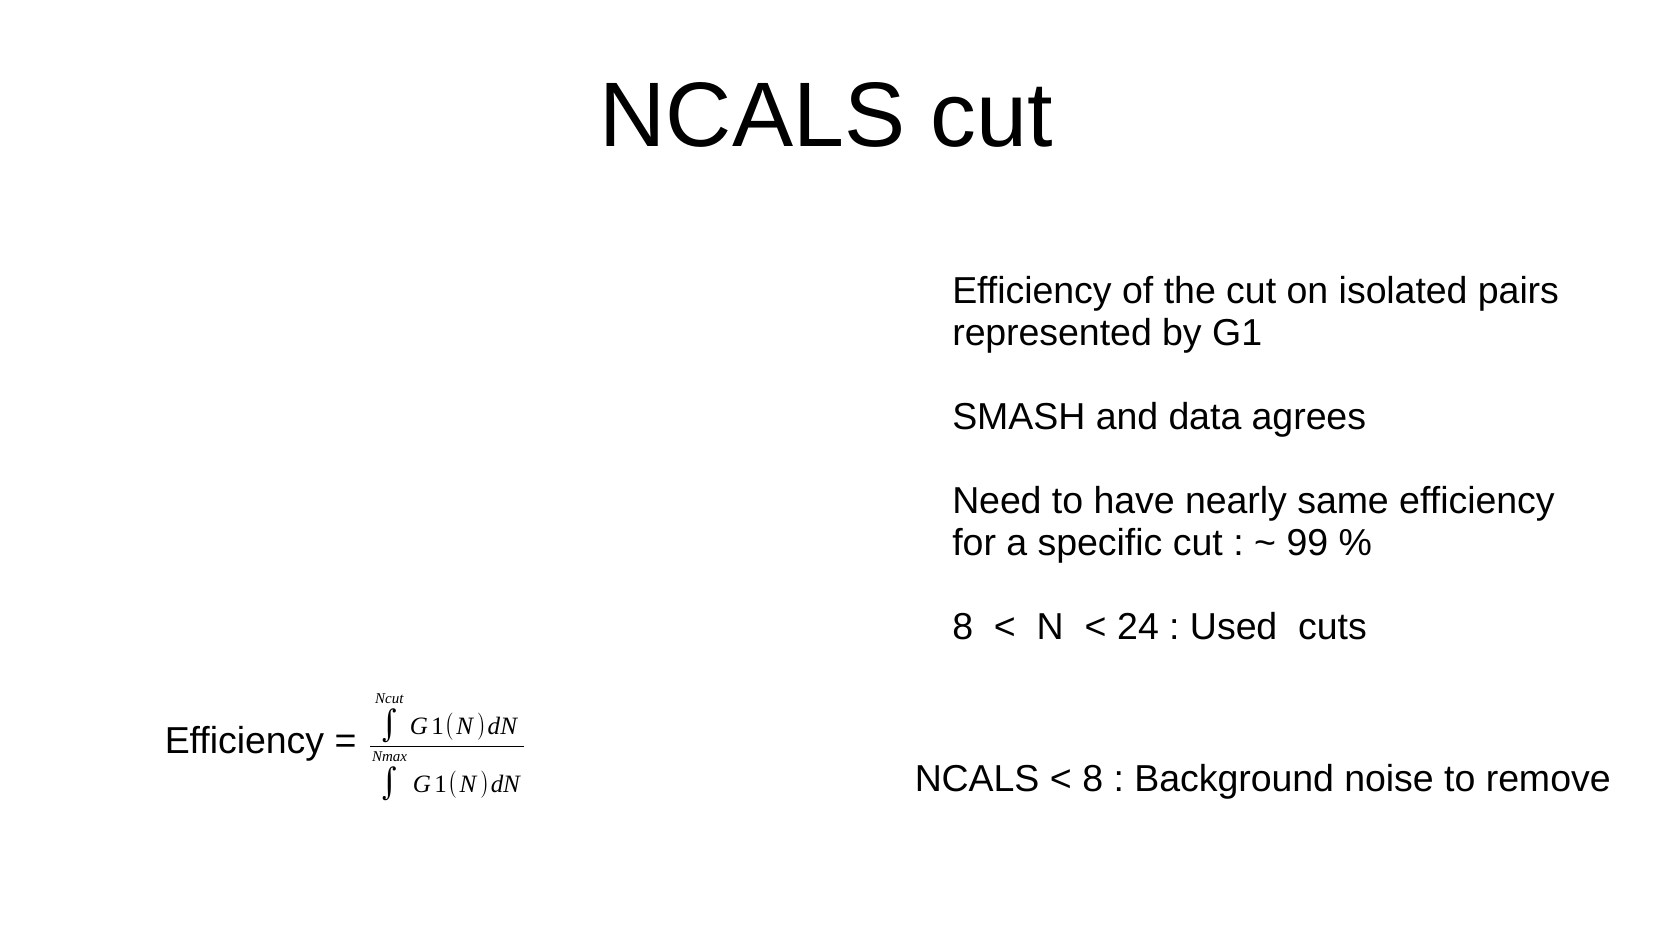

# NCALS cut
Efficiency of the cut on isolated pairs represented by G1
SMASH and data agrees
Need to have nearly same efficiency for a specific cut : ~ 99 %
8 < N < 24 : Used cuts
Efficiency =
NCALS < 8 : Background noise to remove